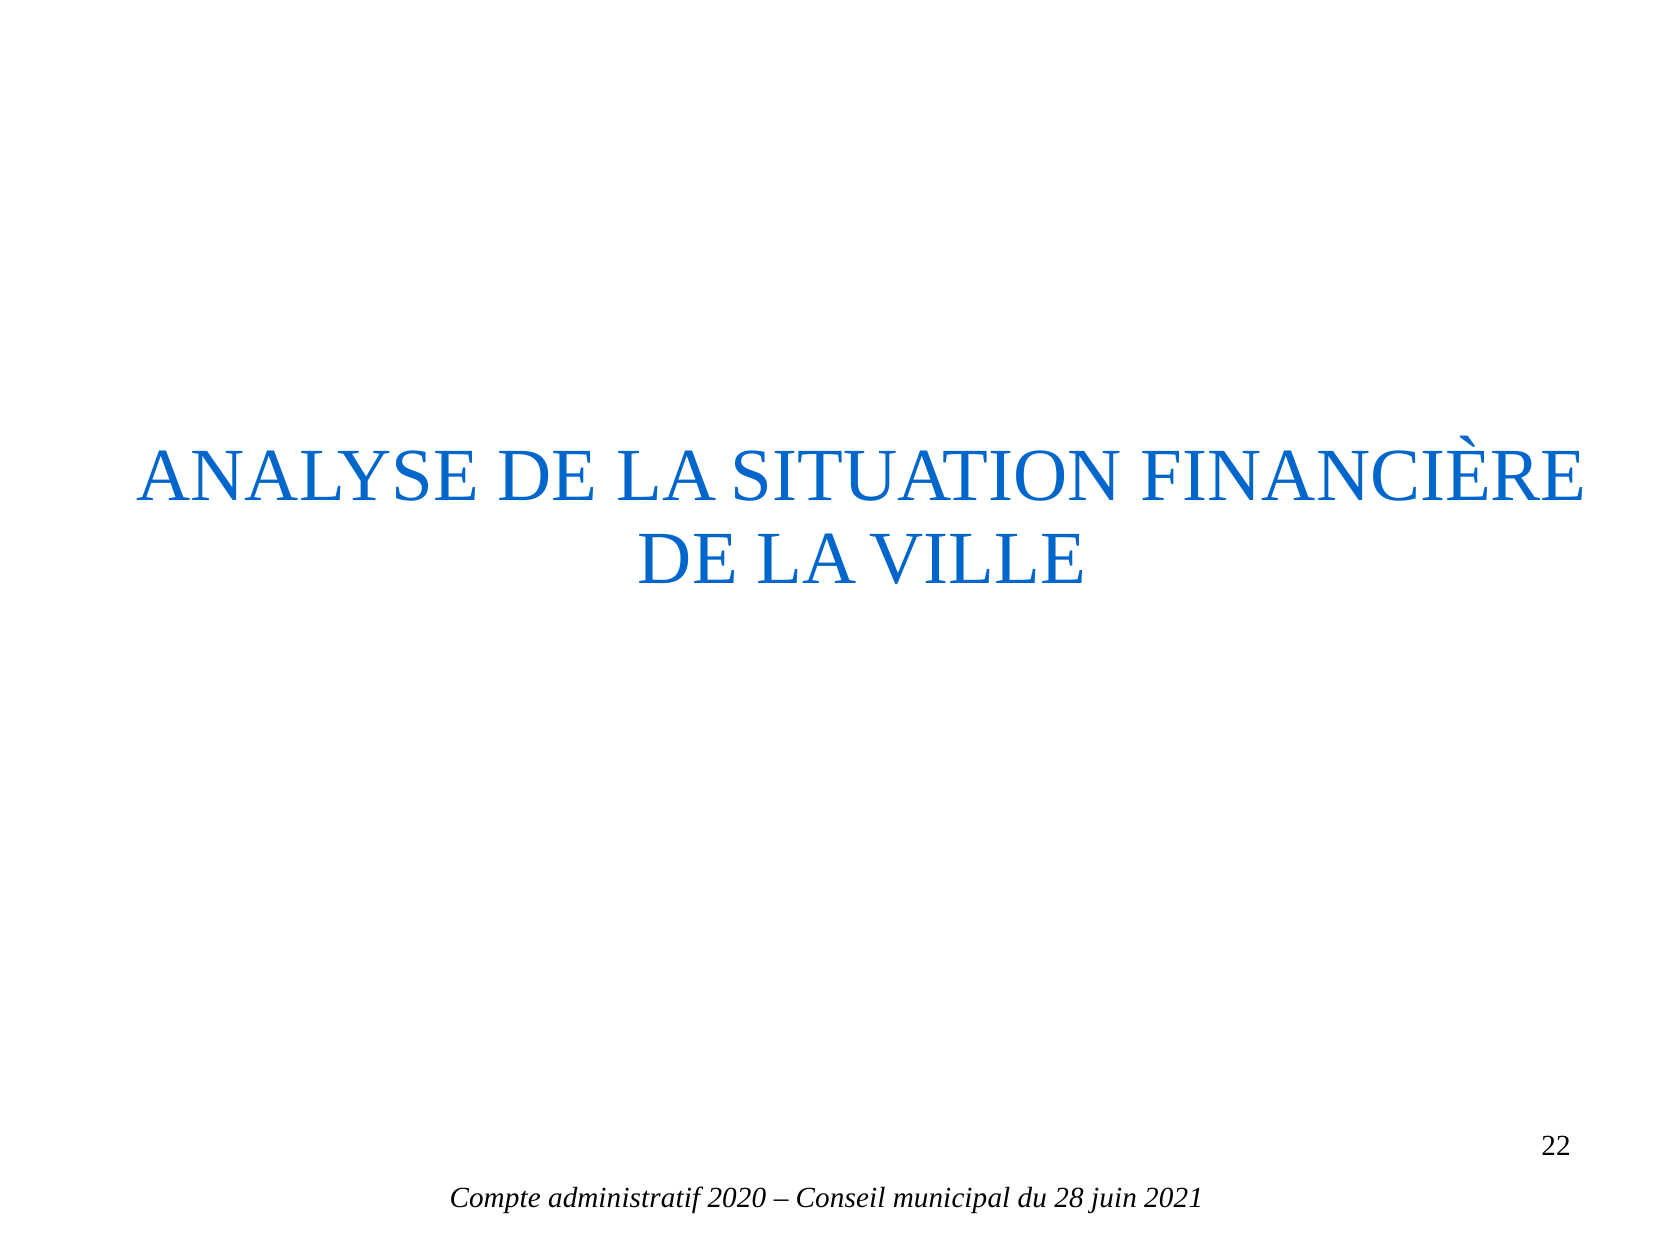

# ANALYSE DE LA SITUATION FINANCIÈRE DE LA VILLE
22